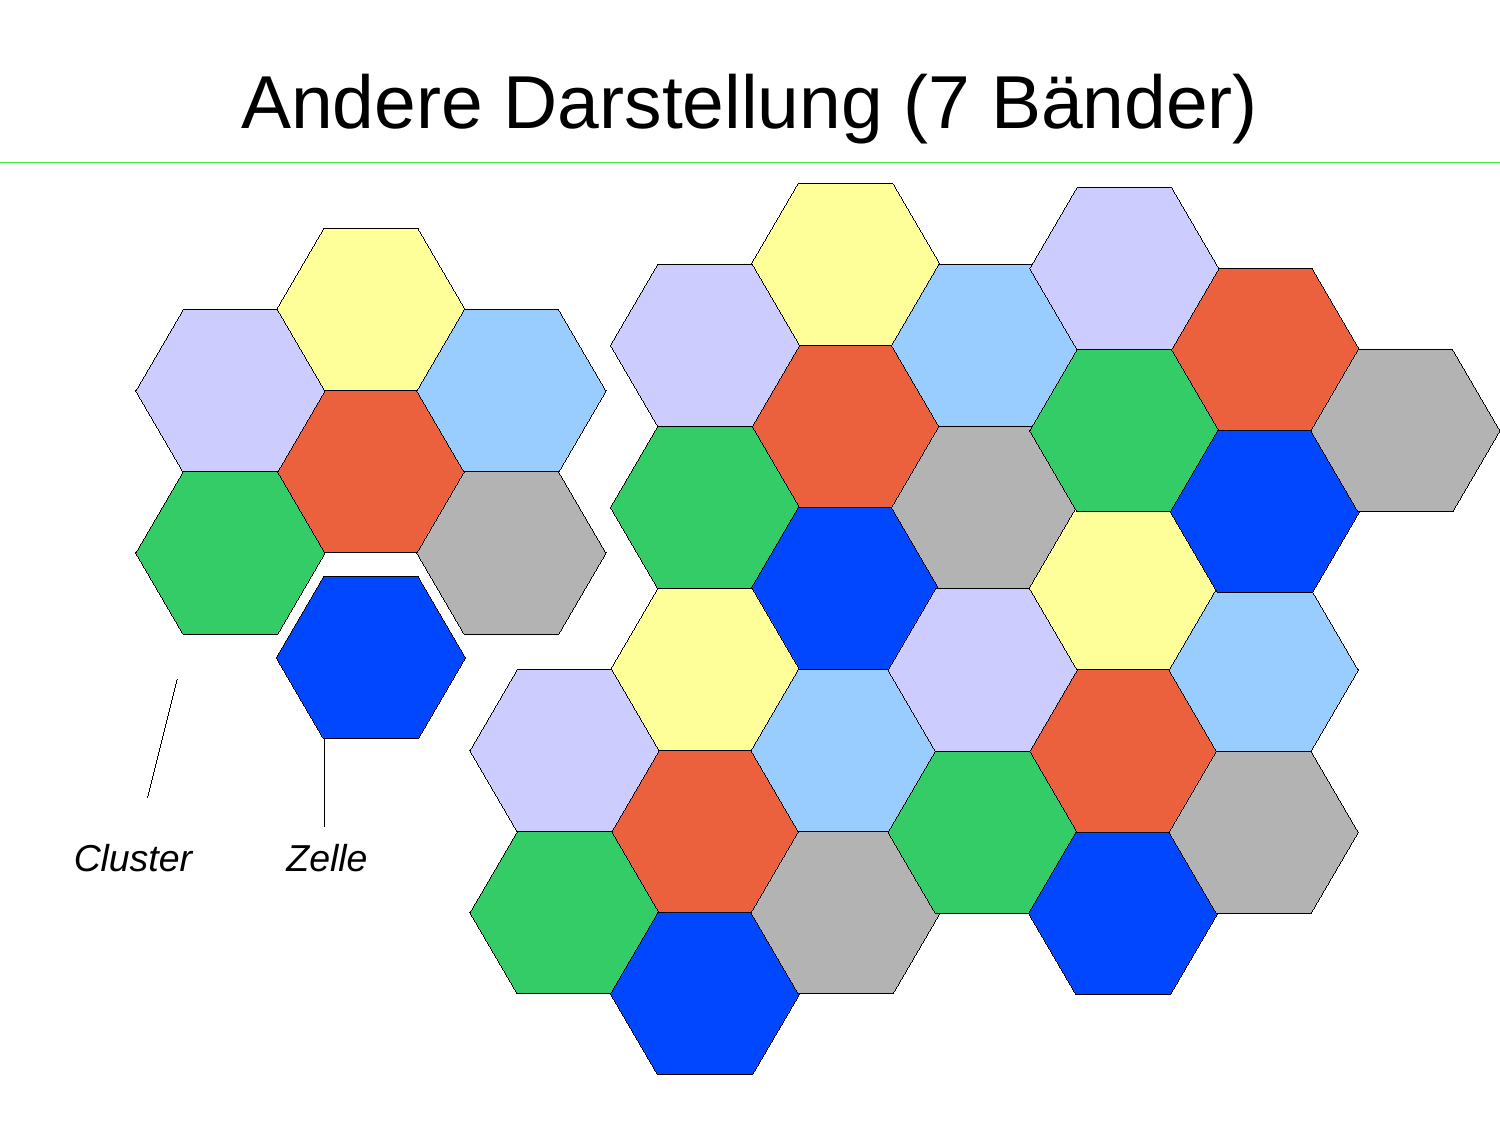

# Andere Darstellung (7 Bänder)
Cluster
Zelle